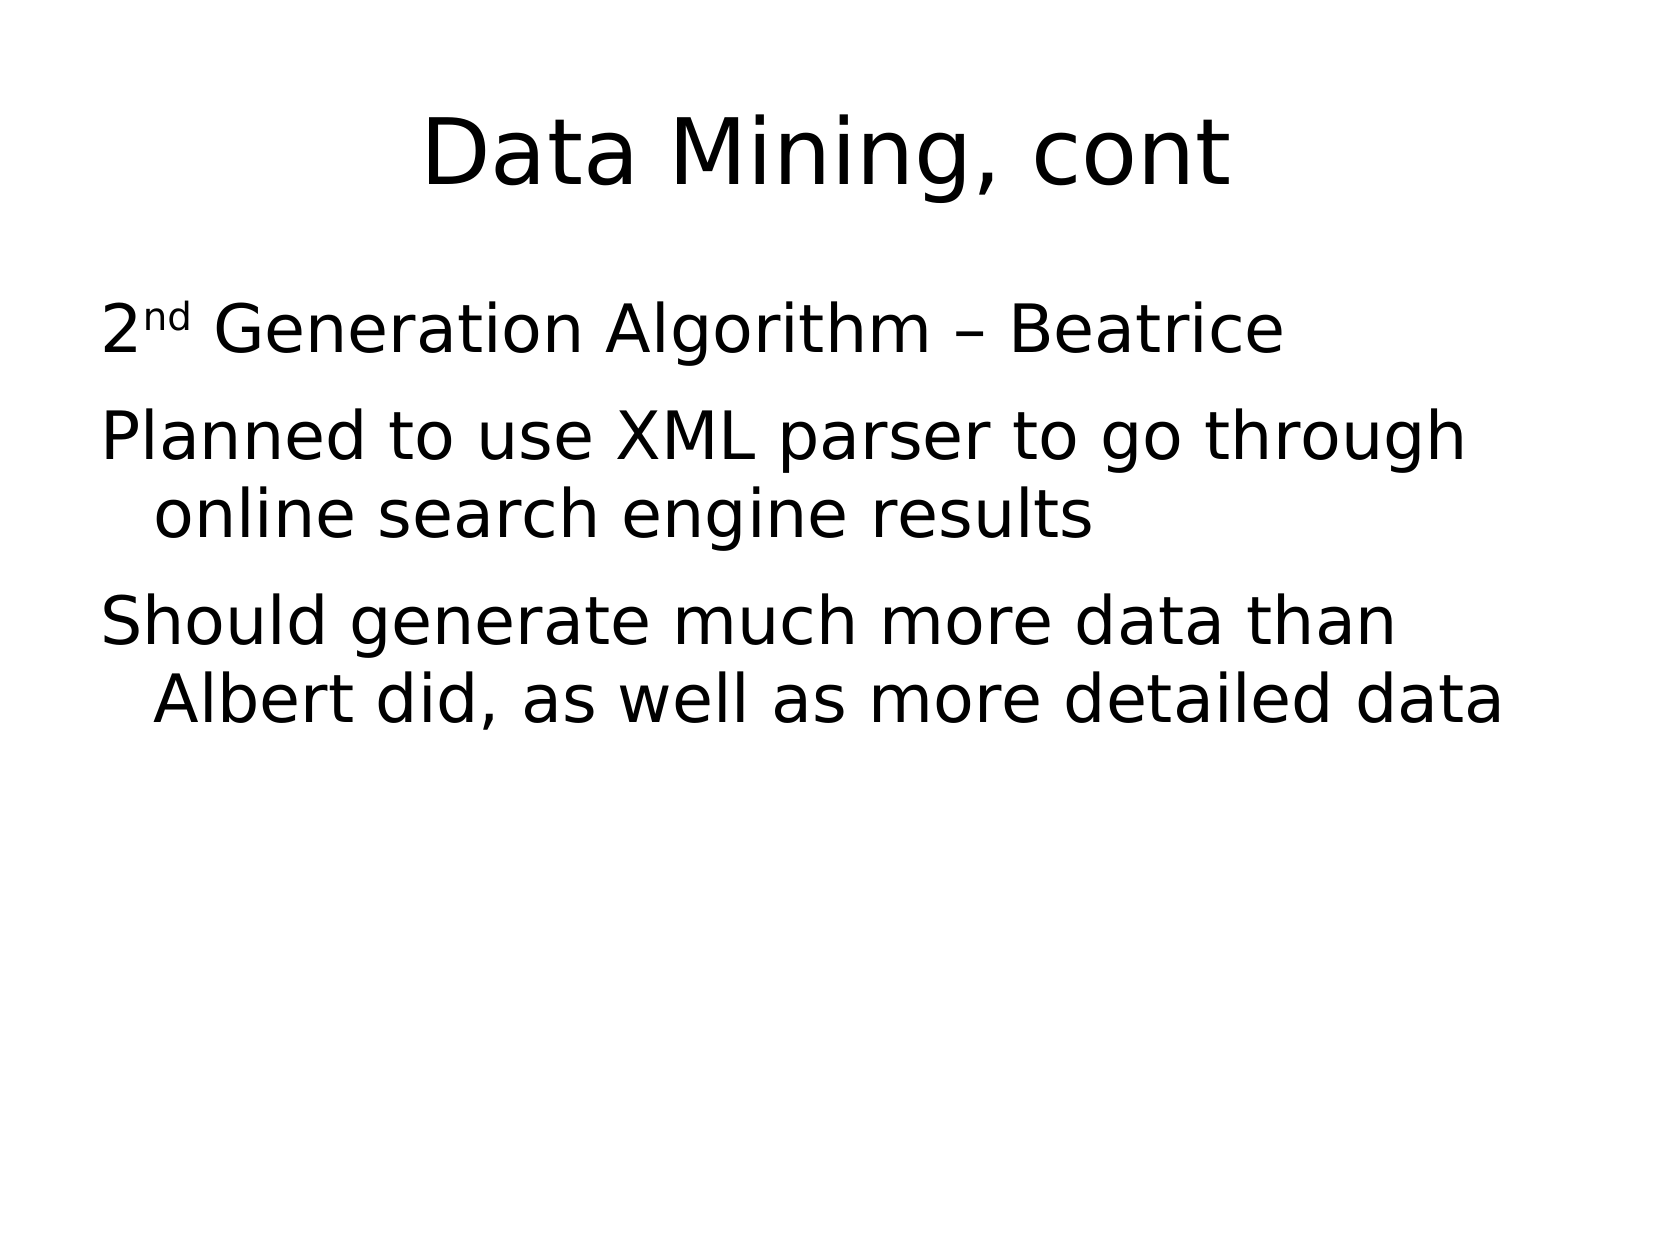

# Data Mining, cont
2nd Generation Algorithm – Beatrice
Planned to use XML parser to go through online search engine results
Should generate much more data than Albert did, as well as more detailed data